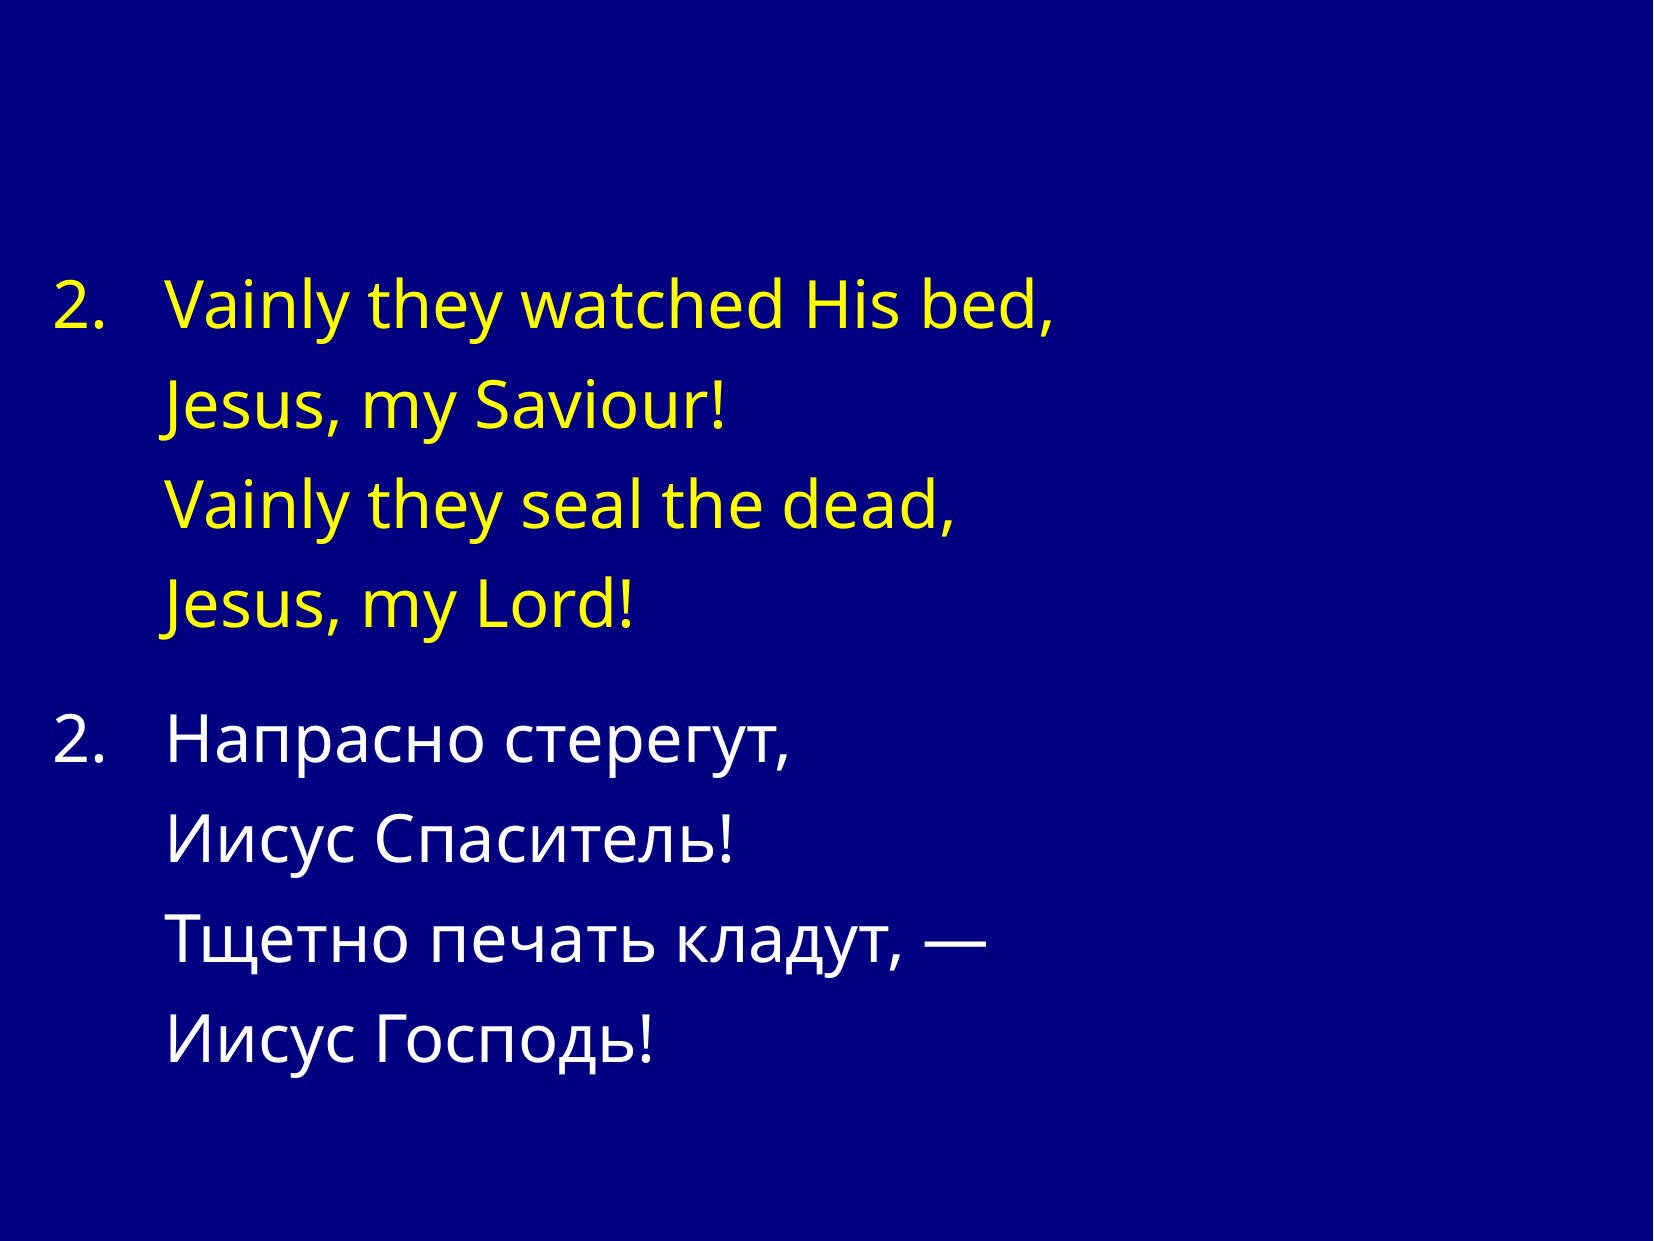

2.	Vainly they watched His bed,
	Jesus, my Saviour!
	Vainly they seal the dead,
	Jesus, my Lord!
2.	Напрасно стерегут,
	Иисус Спаситель!
	Тщетно печать кладут, —
	Иисус Господь!